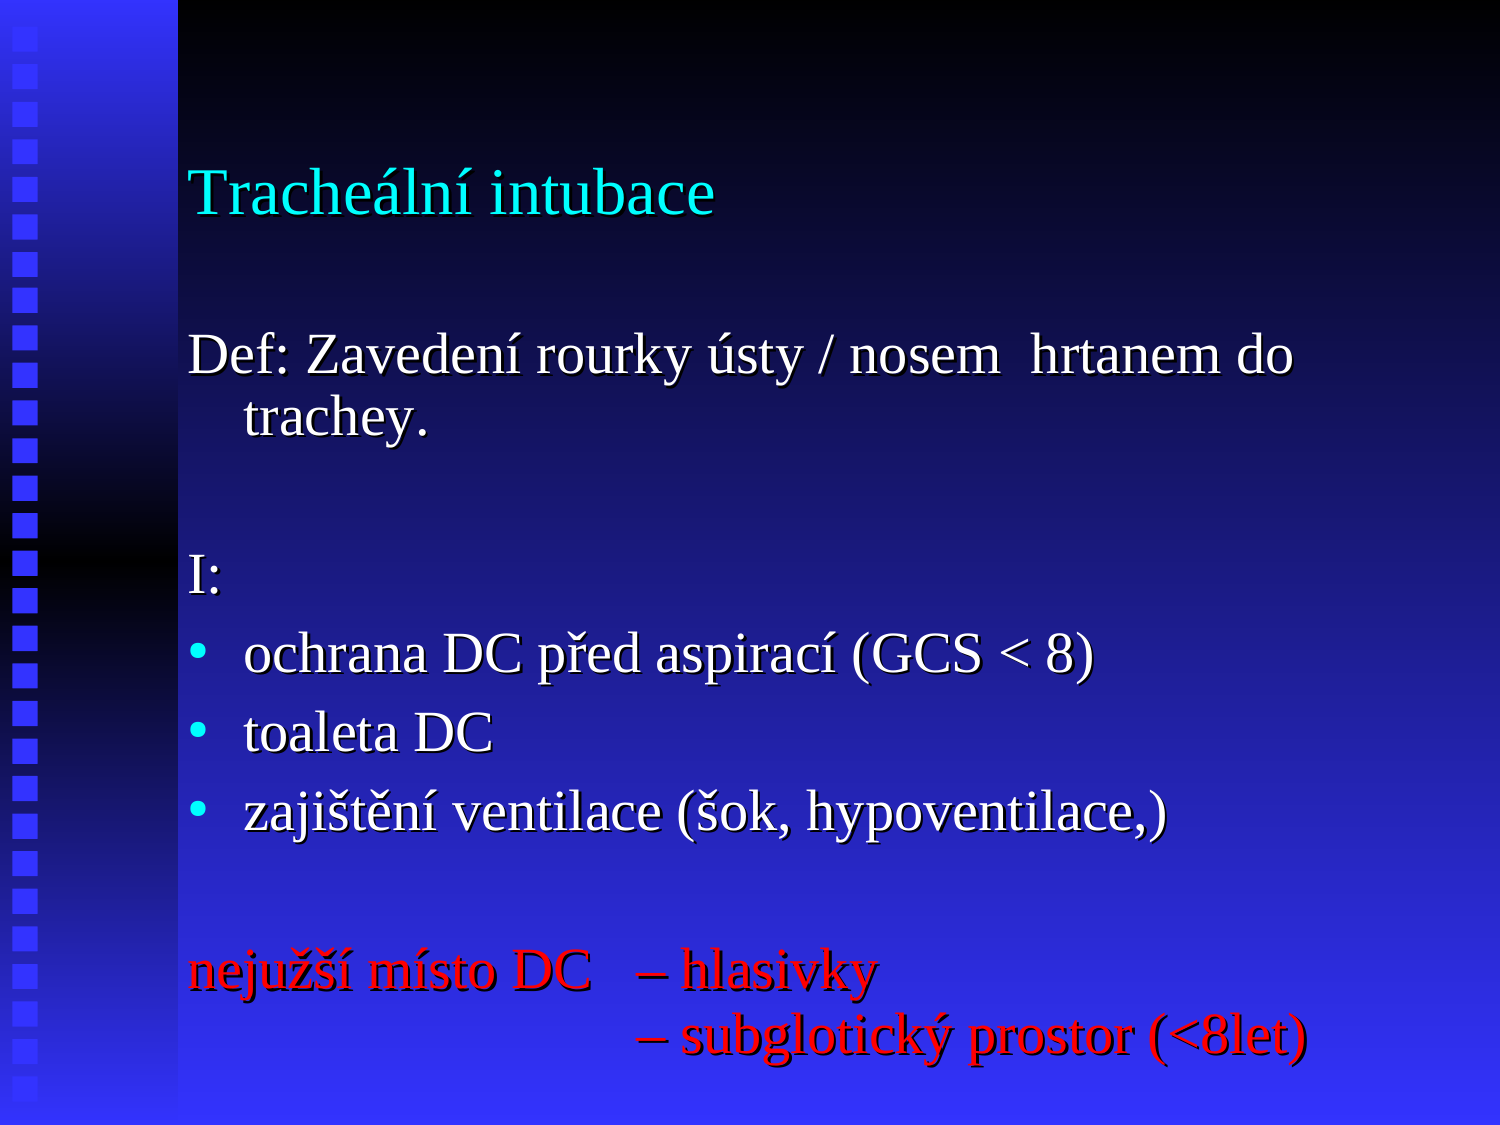

# Tracheální intubace
Def: Zavedení rourky ústy / nosem hrtanem do trachey.
I:
ochrana DC před aspirací (GCS < 8)
toaleta DC
zajištění ventilace (šok, hypoventilace,)
nejužší místo DC 	– hlasivky
 			– subglotický prostor (<8let)